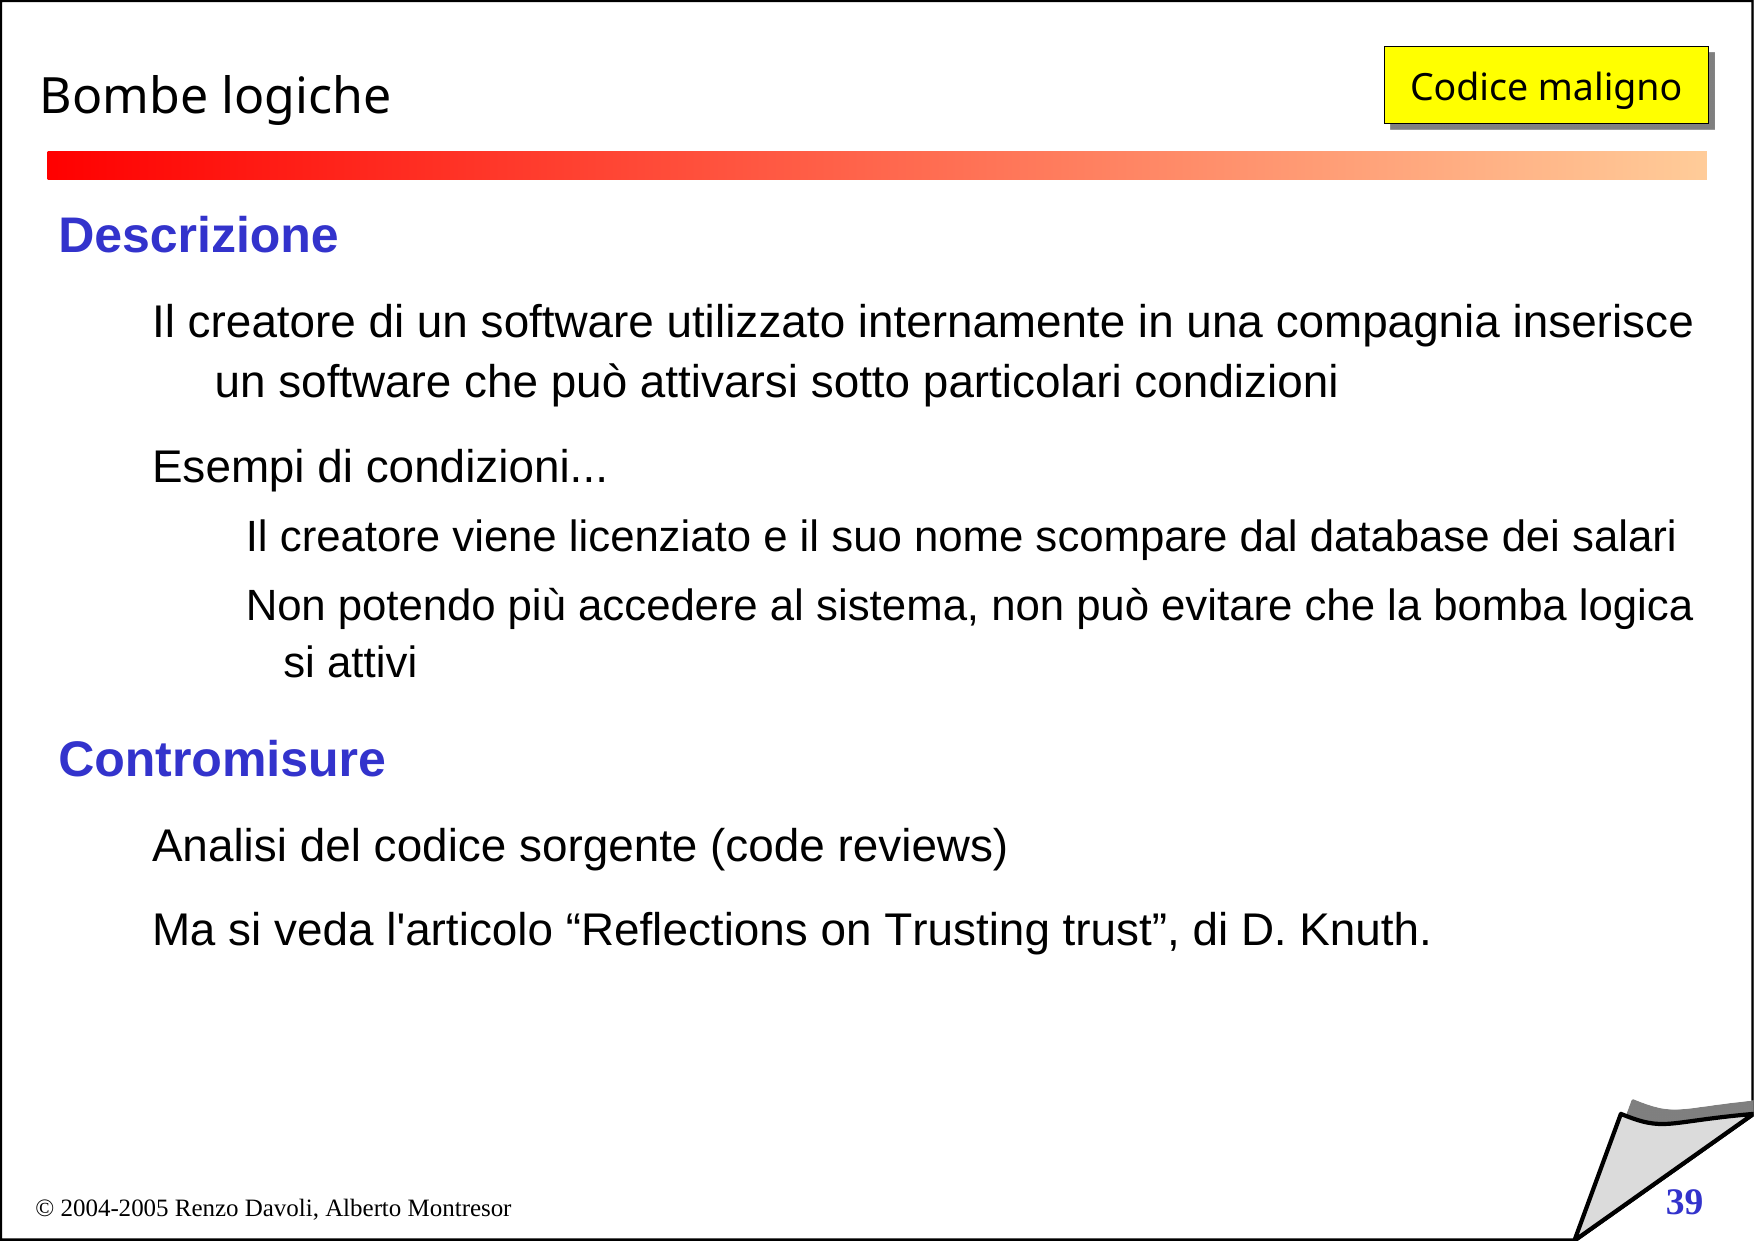

Codice maligno
# Bombe logiche
Descrizione
Il creatore di un software utilizzato internamente in una compagnia inserisce un software che può attivarsi sotto particolari condizioni
Esempi di condizioni...
Il creatore viene licenziato e il suo nome scompare dal database dei salari
Non potendo più accedere al sistema, non può evitare che la bomba logica si attivi
Contromisure
Analisi del codice sorgente (code reviews)
Ma si veda l'articolo “Reflections on Trusting trust”, di D. Knuth.